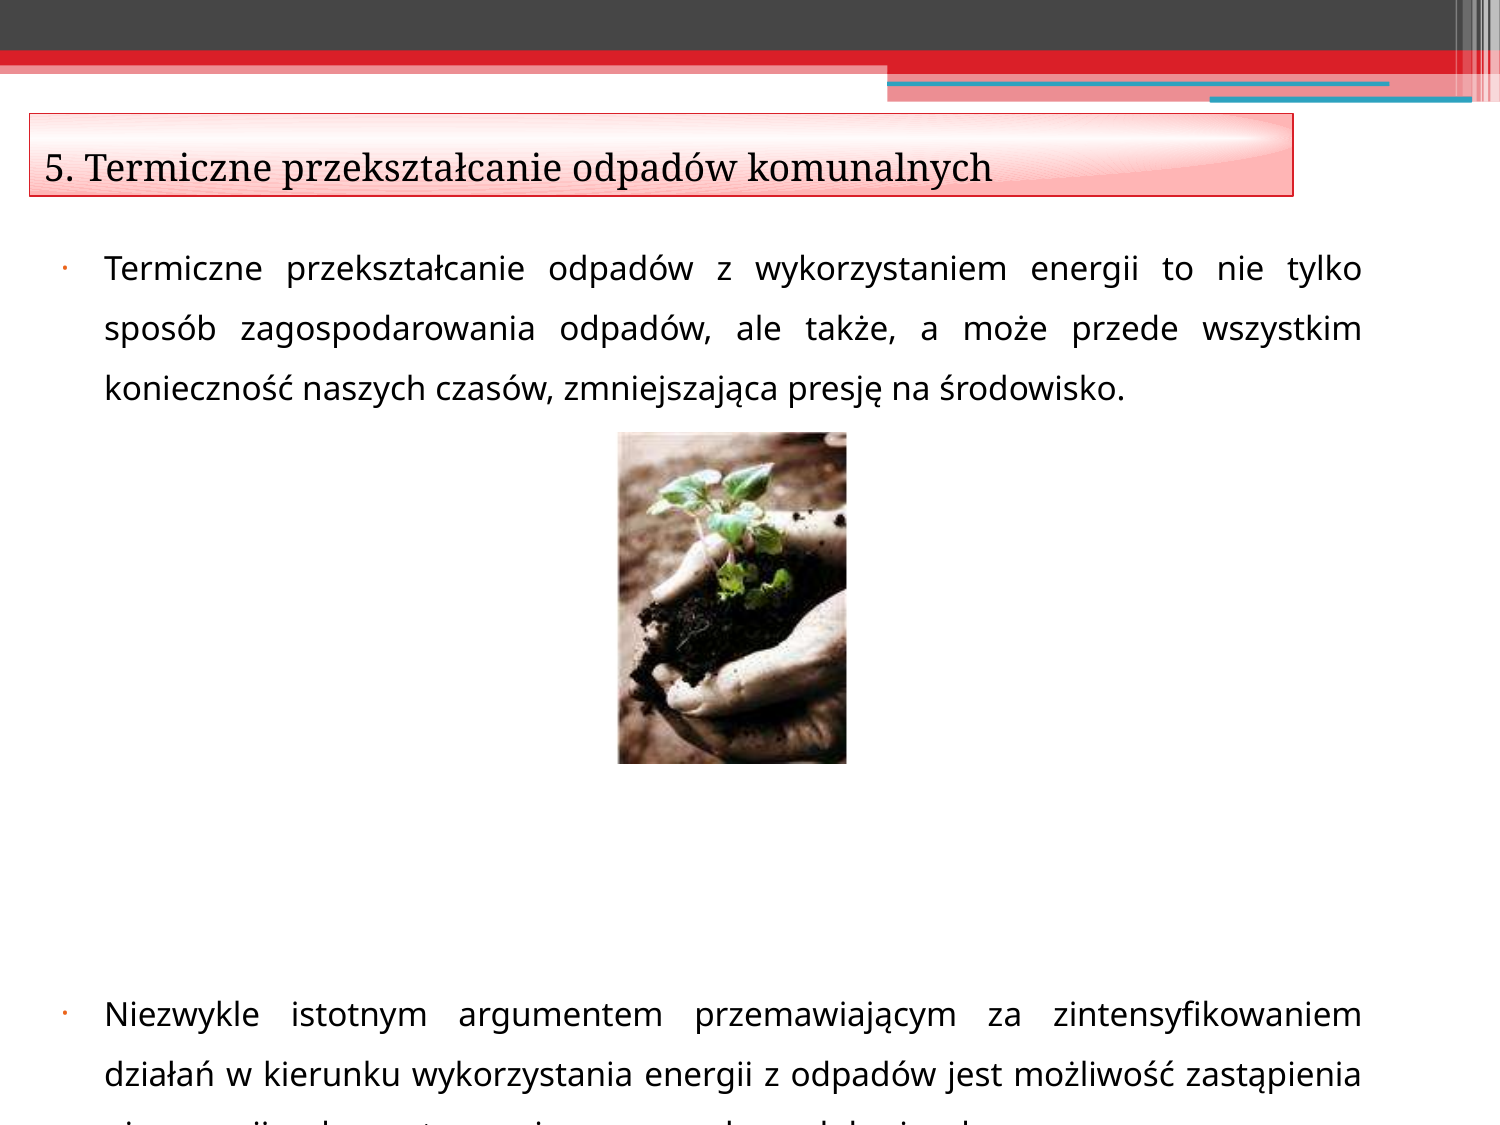

5. Termiczne przekształcanie odpadów komunalnych
# Termiczne przekształcanie odpadów z wykorzystaniem energii to nie tylko sposób zagospodarowania odpadów, ale także, a może przede wszystkim konieczność naszych czasów, zmniejszająca presję na środowisko.
Niezwykle istotnym argumentem przemawiającym za zintensyfikowaniem działań w kierunku wykorzystania energii z odpadów jest możliwość zastąpienia nią energii wykorzystywanej w procesach produkcyjnych.